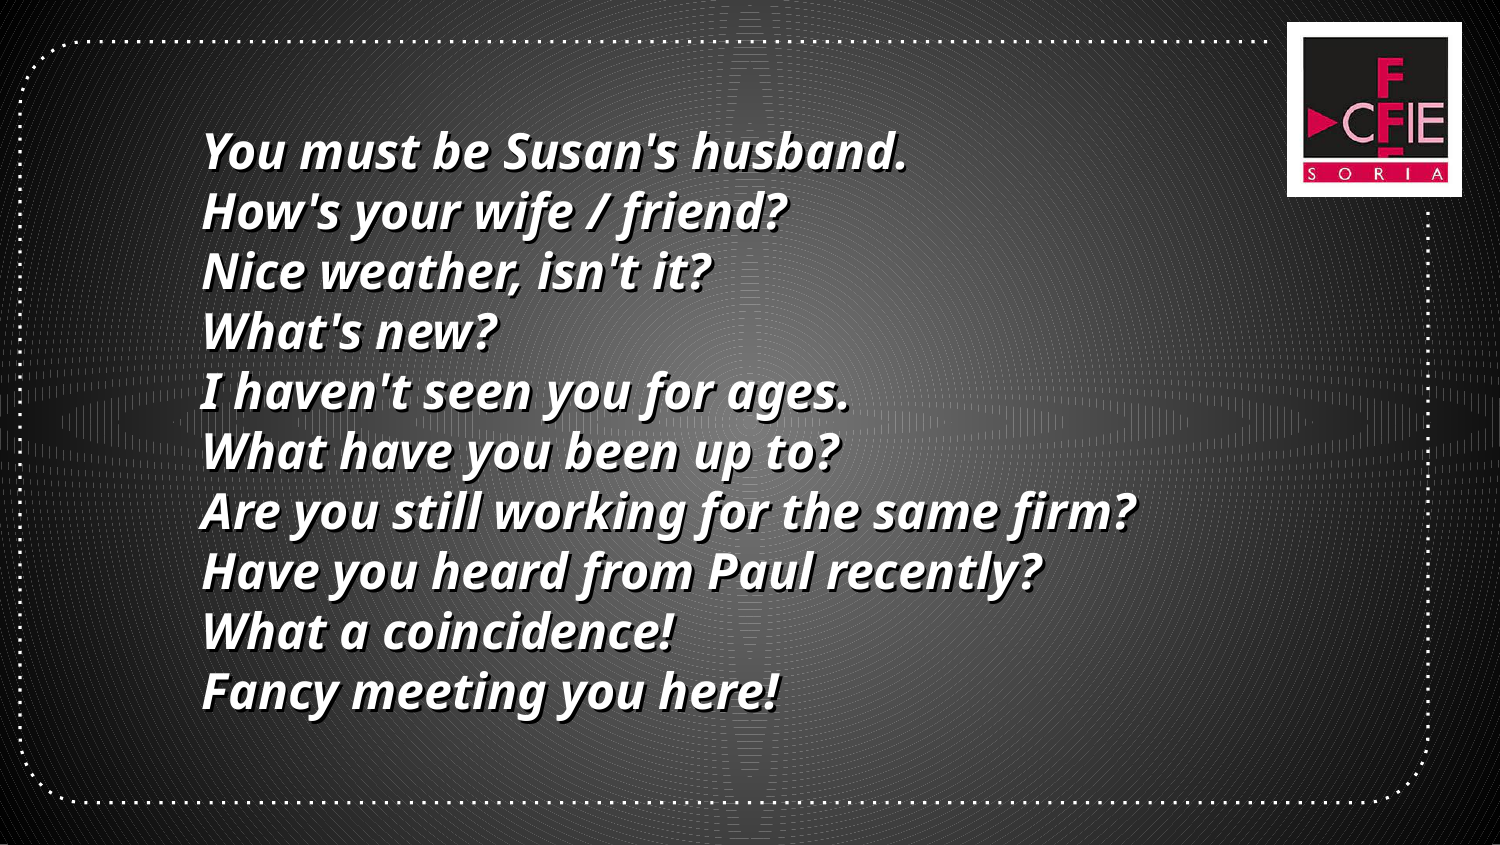

You must be Susan's husband.
How's your wife / friend?
Nice weather, isn't it?
What's new?
I haven't seen you for ages.
What have you been up to?
Are you still working for the same firm?
Have you heard from Paul recently?
What a coincidence!
Fancy meeting you here!